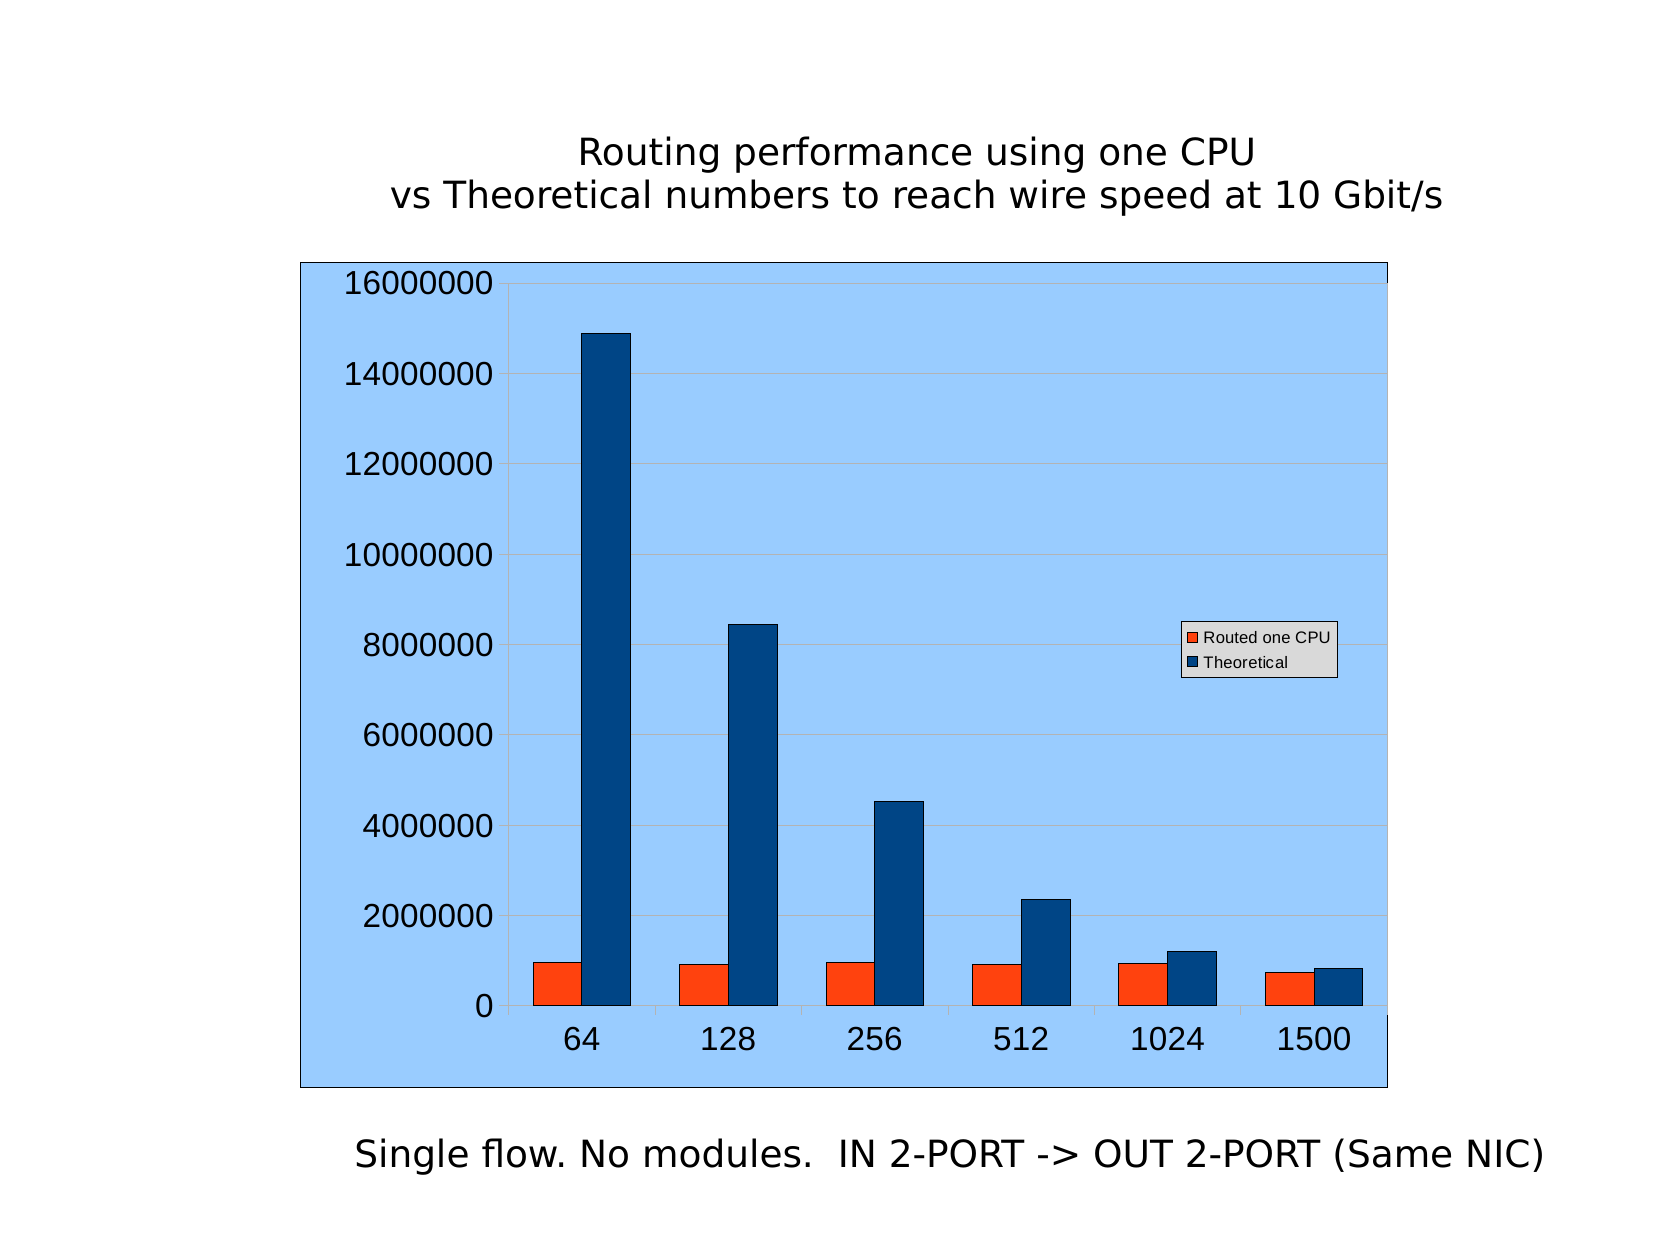

Routing performance using one CPU
vs Theoretical numbers to reach wire speed at 10 Gbit/s
### Chart
| Category | Routed one CPU | Theoretical |
|---|---|---|
| 64 | 962000.0 | 14880952.0 |
| 128 | 906000.0 | 8445945.0 |
| 256 | 957000.0 | 4528985.0 |
| 512 | 921000.0 | 2349624.0 |
| 1024 | 928000.0 | 1197318.0 |
| 1500 | 731000.0 | 822368.0 |Single flow. No modules. IN 2-PORT -> OUT 2-PORT (Same NIC)